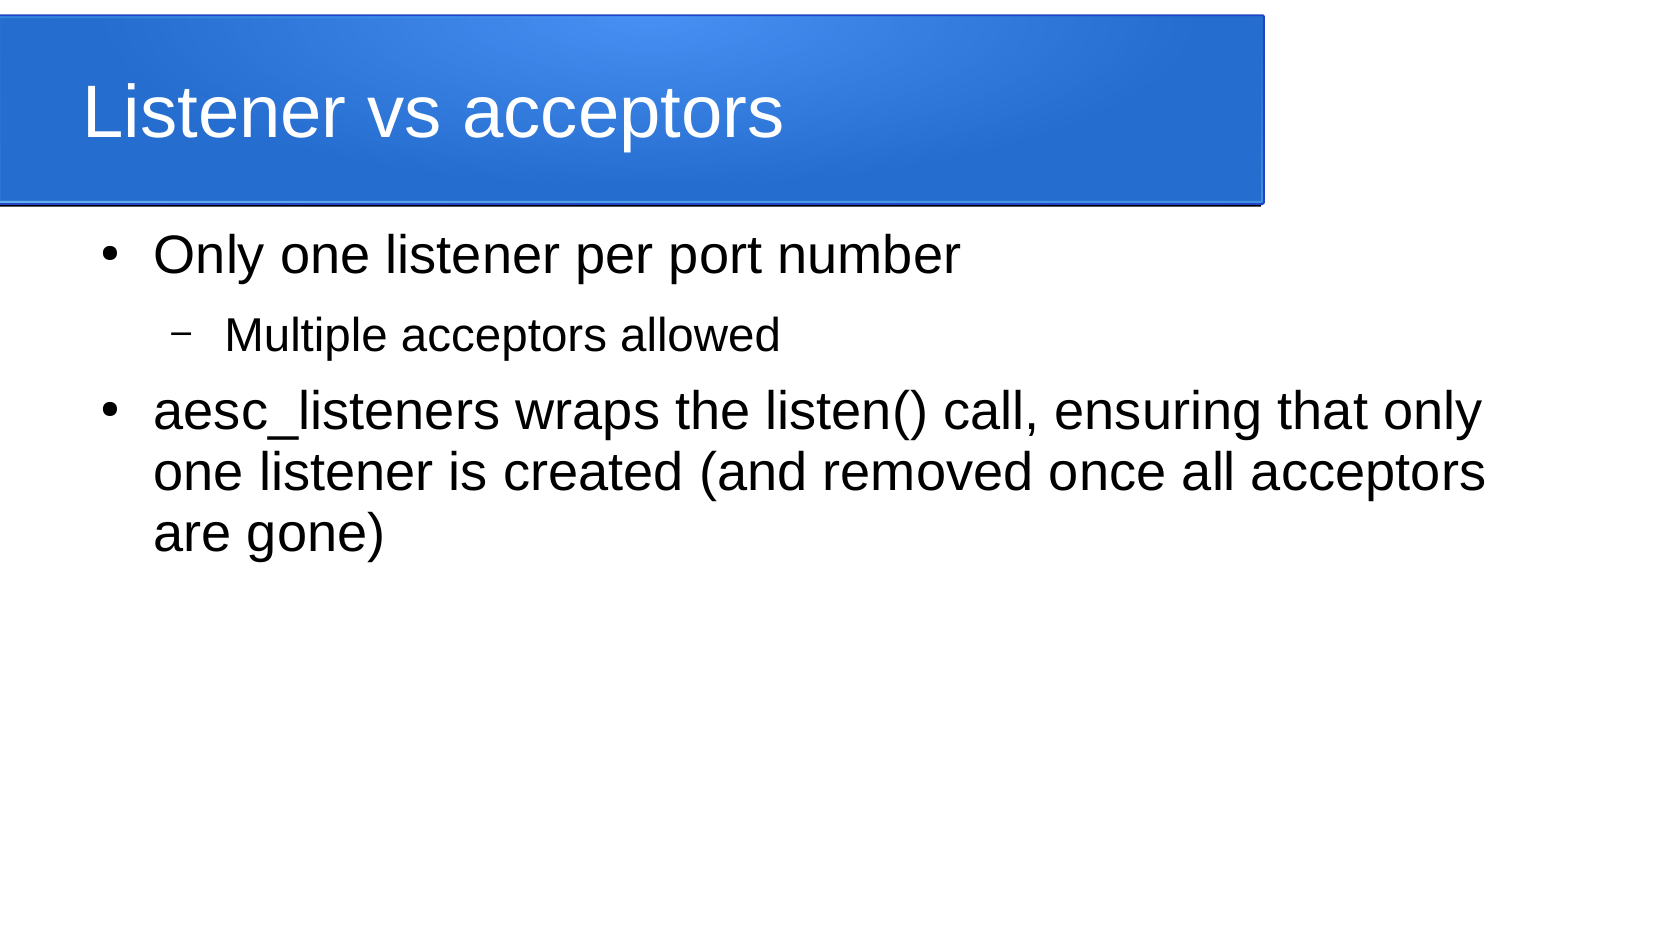

# Listener vs acceptors
Only one listener per port number
Multiple acceptors allowed
aesc_listeners wraps the listen() call, ensuring that only one listener is created (and removed once all acceptors are gone)